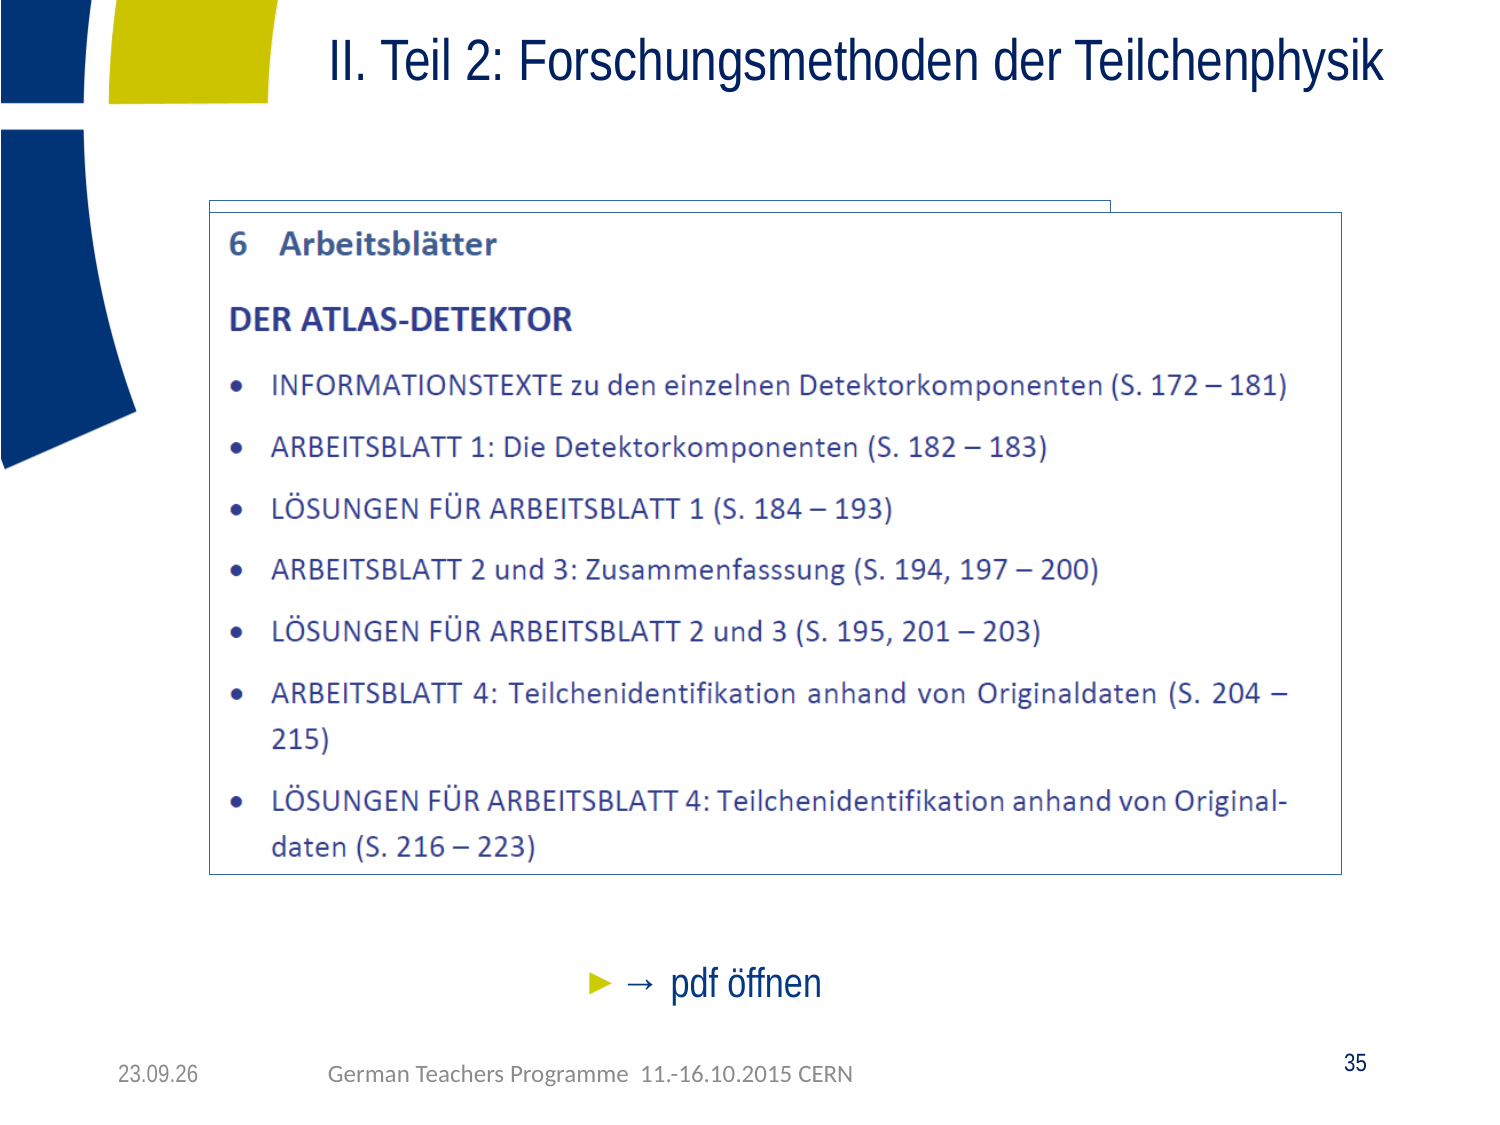

# II. Teil 2: Forschungsmethoden der Teilchenphysik
0
0
0
→ pdf öffnen
German Teachers Programme 11.-16.10.2015 CERN